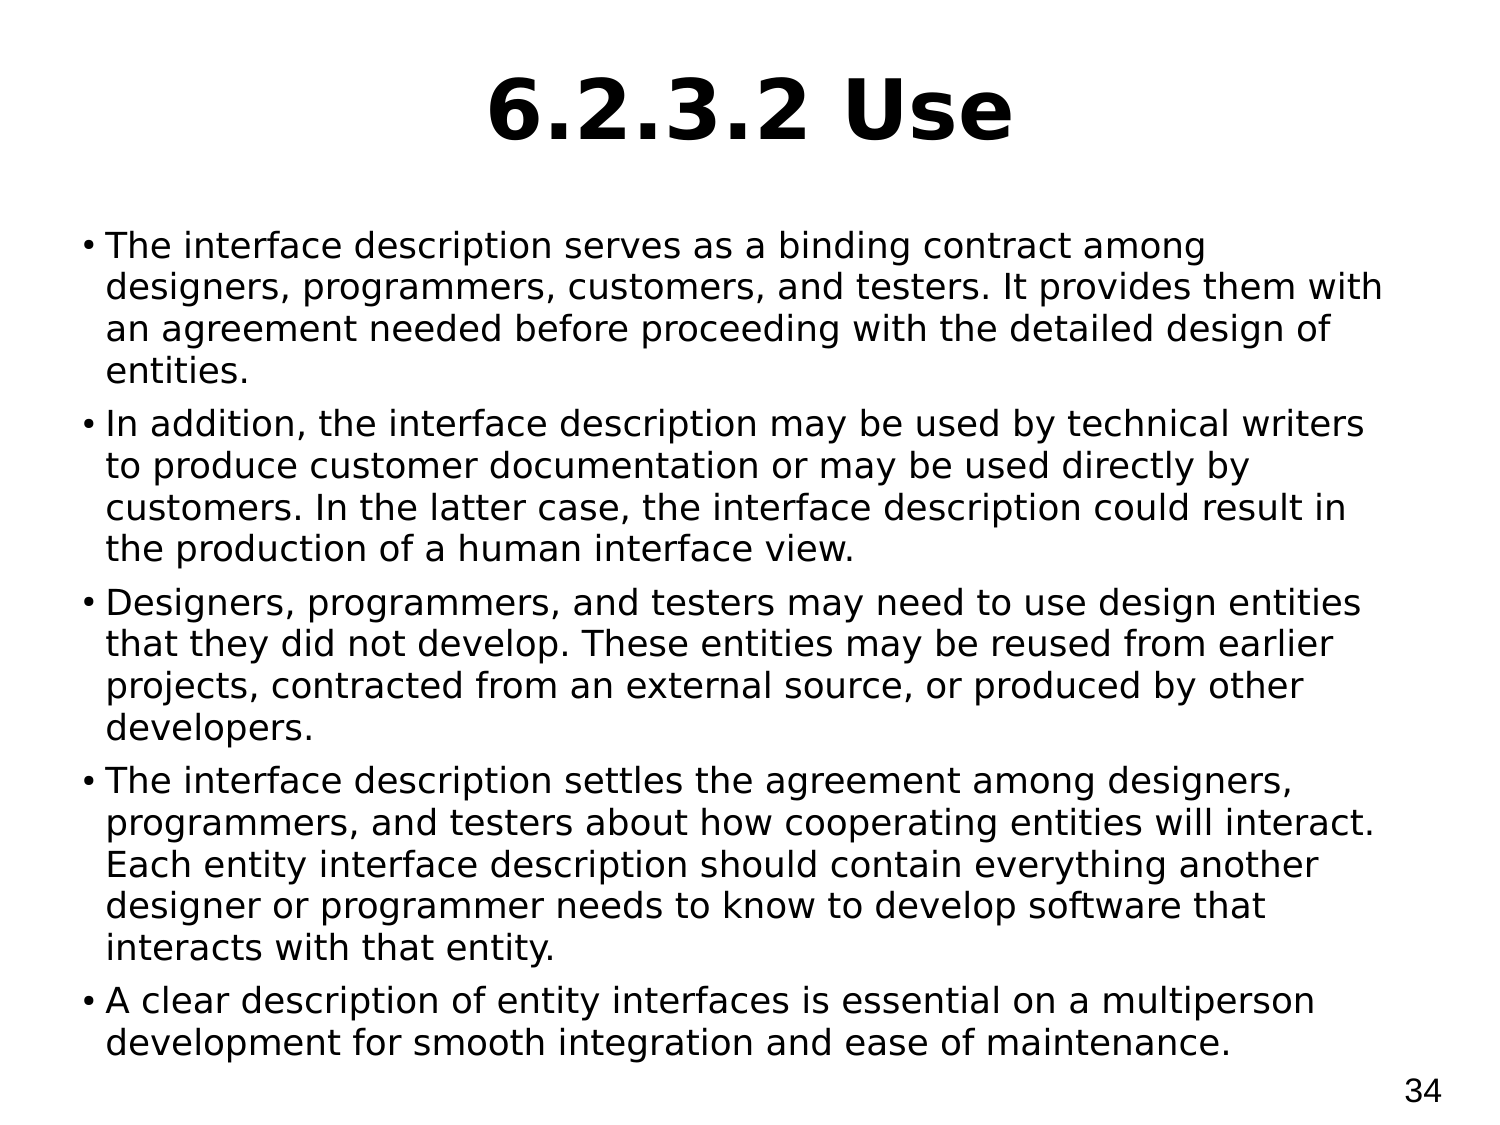

# 6.2.3.2 Use
The interface description serves as a binding contract among designers, programmers, customers, and testers. It provides them with an agreement needed before proceeding with the detailed design of entities.
In addition, the interface description may be used by technical writers to produce customer documentation or may be used directly by customers. In the latter case, the interface description could result in the production of a human interface view.
Designers, programmers, and testers may need to use design entities that they did not develop. These entities may be reused from earlier projects, contracted from an external source, or produced by other developers.
The interface description settles the agreement among designers, programmers, and testers about how cooperating entities will interact. Each entity interface description should contain everything another designer or programmer needs to know to develop software that interacts with that entity.
A clear description of entity interfaces is essential on a multiperson development for smooth integration and ease of maintenance.